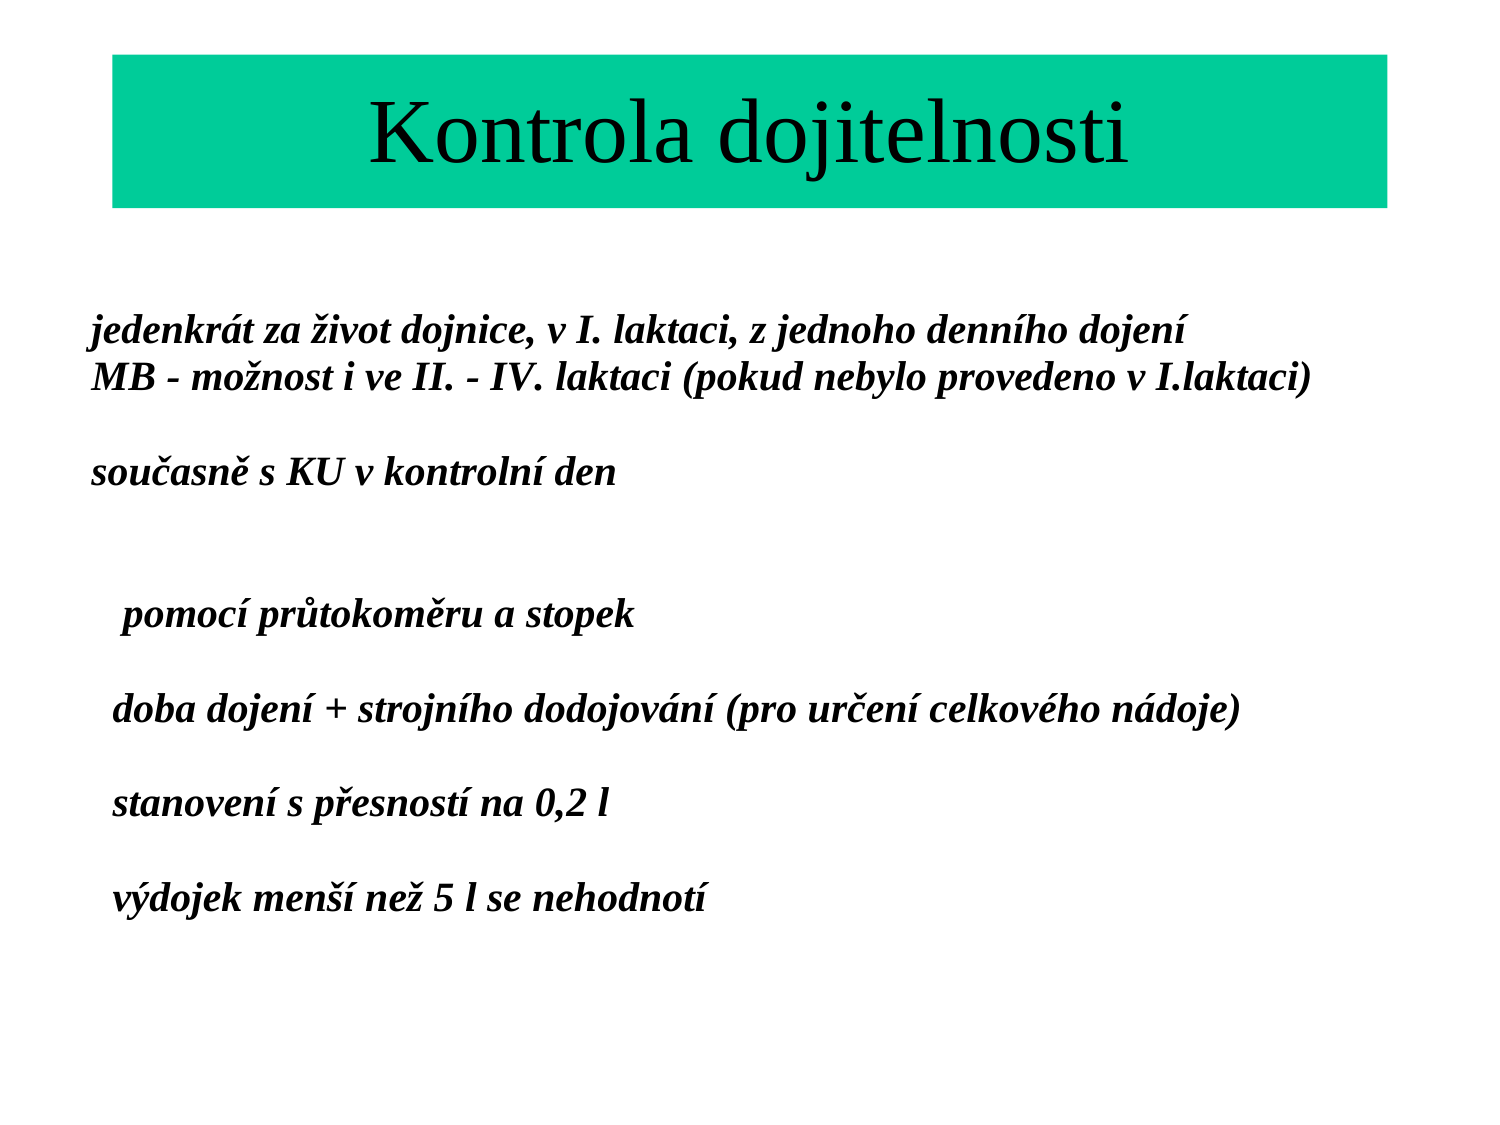

# Kontrola dojitelnosti
jedenkrát za život dojnice, v I. laktaci, z jednoho denního dojení
MB - možnost i ve II. - IV. laktaci (pokud nebylo provedeno v I.laktaci)
současně s KU v kontrolní den
   pomocí průtokoměru a stopek
  doba dojení + strojního dodojování (pro určení celkového nádoje)
  stanovení s přesností na 0,2 l
  výdojek menší než 5 l se nehodnotí